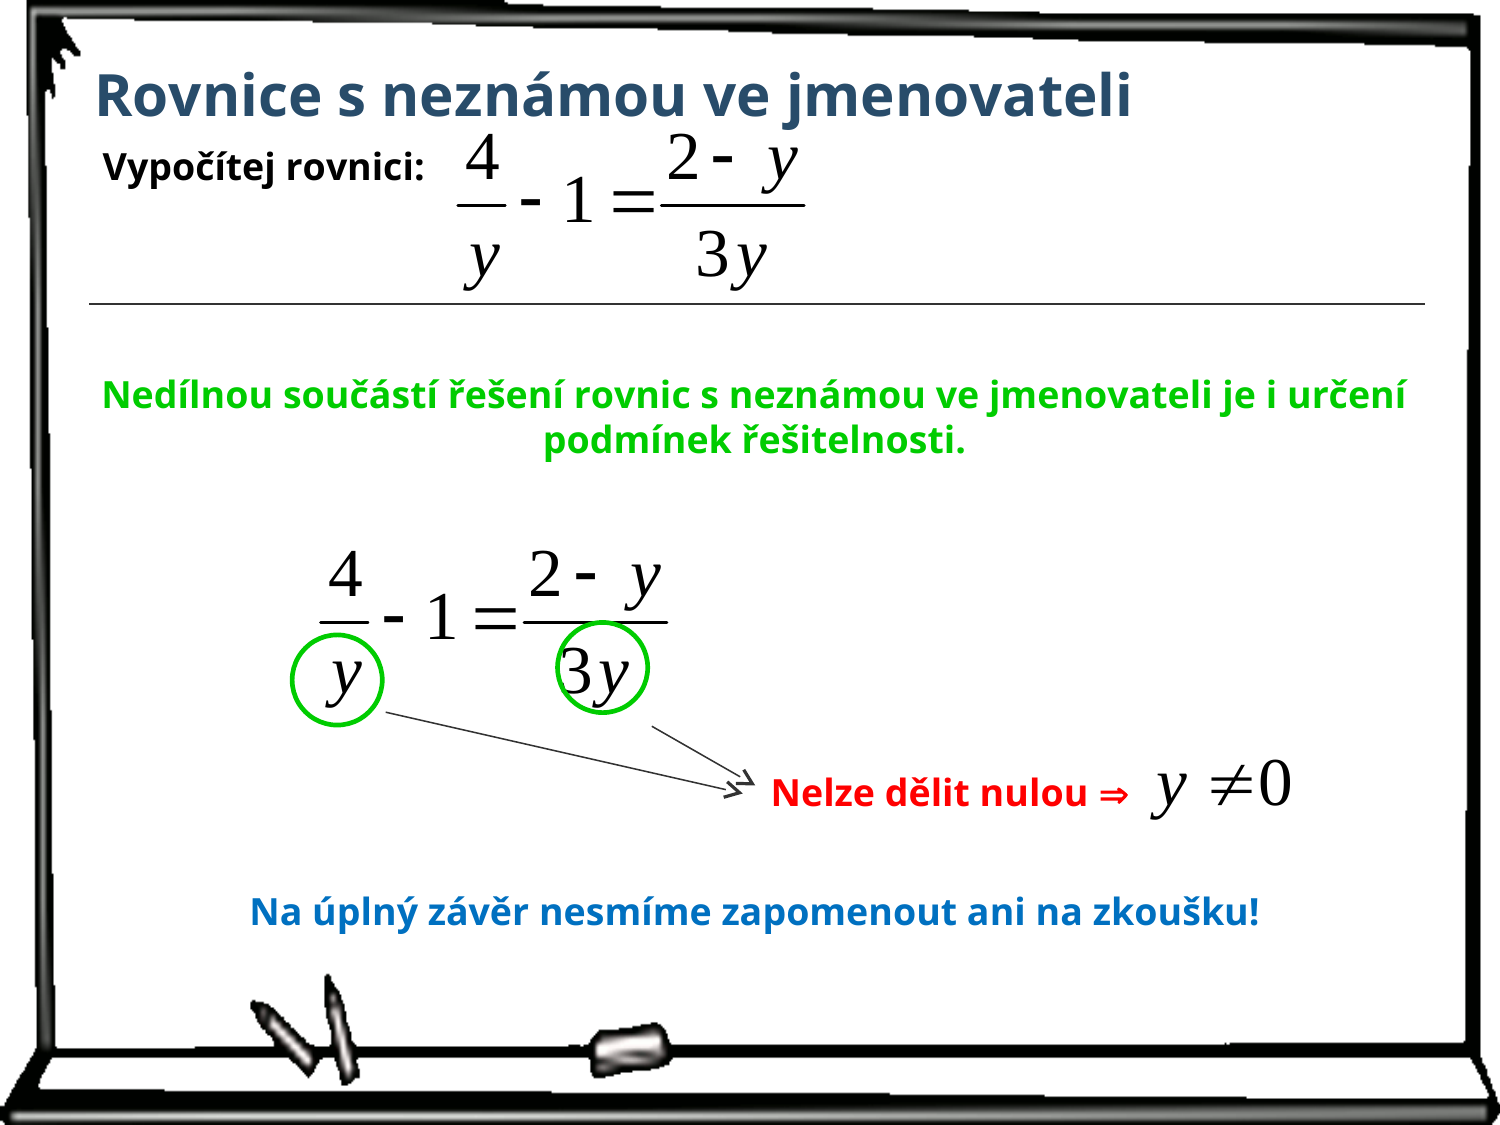

Rovnice s neznámou ve jmenovateli
Vypočítej rovnici:
Nedílnou součástí řešení rovnic s neznámou ve jmenovateli je i určení podmínek řešitelnosti.
Nelze dělit nulou 
Na úplný závěr nesmíme zapomenout ani na zkoušku!